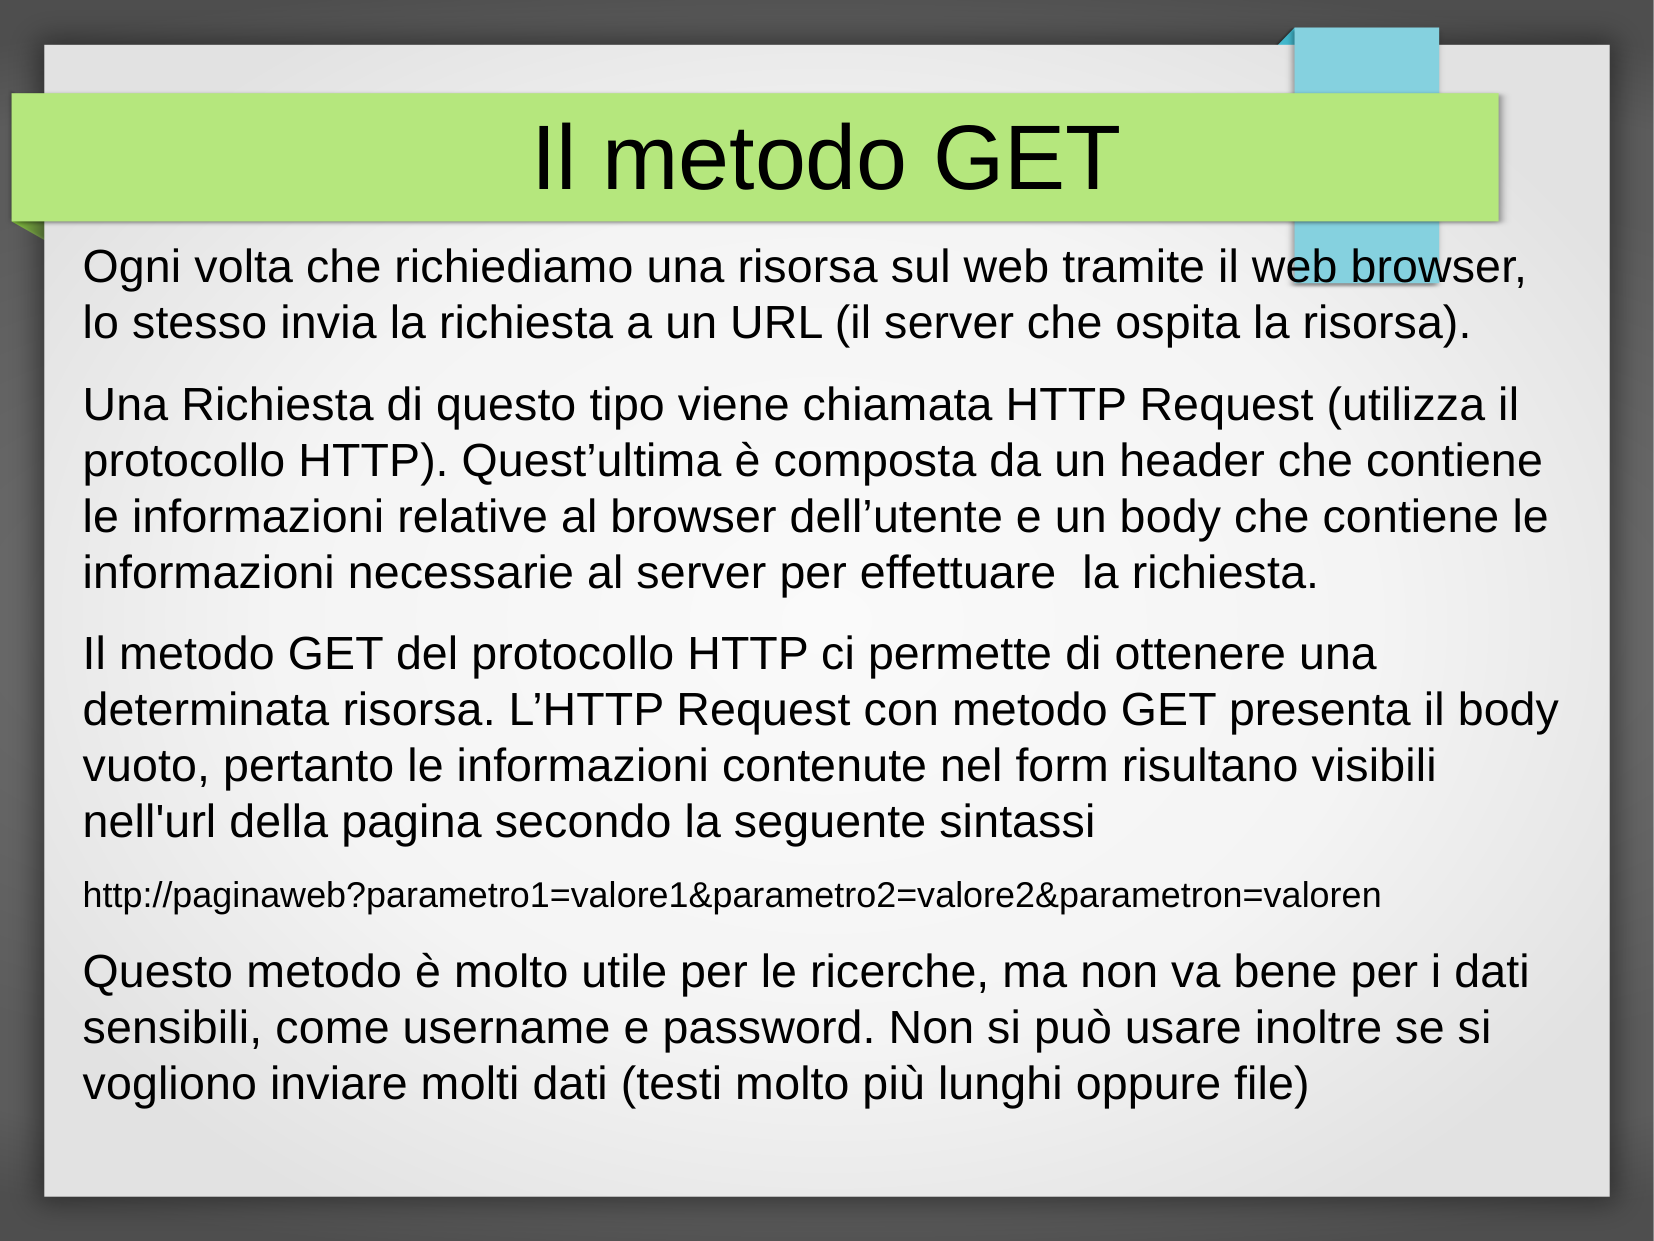

# Il metodo GET
Ogni volta che richiediamo una risorsa sul web tramite il web browser, lo stesso invia la richiesta a un URL (il server che ospita la risorsa).
Una Richiesta di questo tipo viene chiamata HTTP Request (utilizza il protocollo HTTP). Quest’ultima è composta da un header che contiene le informazioni relative al browser dell’utente e un body che contiene le informazioni necessarie al server per effettuare la richiesta.
Il metodo GET del protocollo HTTP ci permette di ottenere una determinata risorsa. L’HTTP Request con metodo GET presenta il body vuoto, pertanto le informazioni contenute nel form risultano visibili nell'url della pagina secondo la seguente sintassi
http://paginaweb?parametro1=valore1&parametro2=valore2&parametron=valoren
Questo metodo è molto utile per le ricerche, ma non va bene per i dati sensibili, come username e password. Non si può usare inoltre se si vogliono inviare molti dati (testi molto più lunghi oppure file)